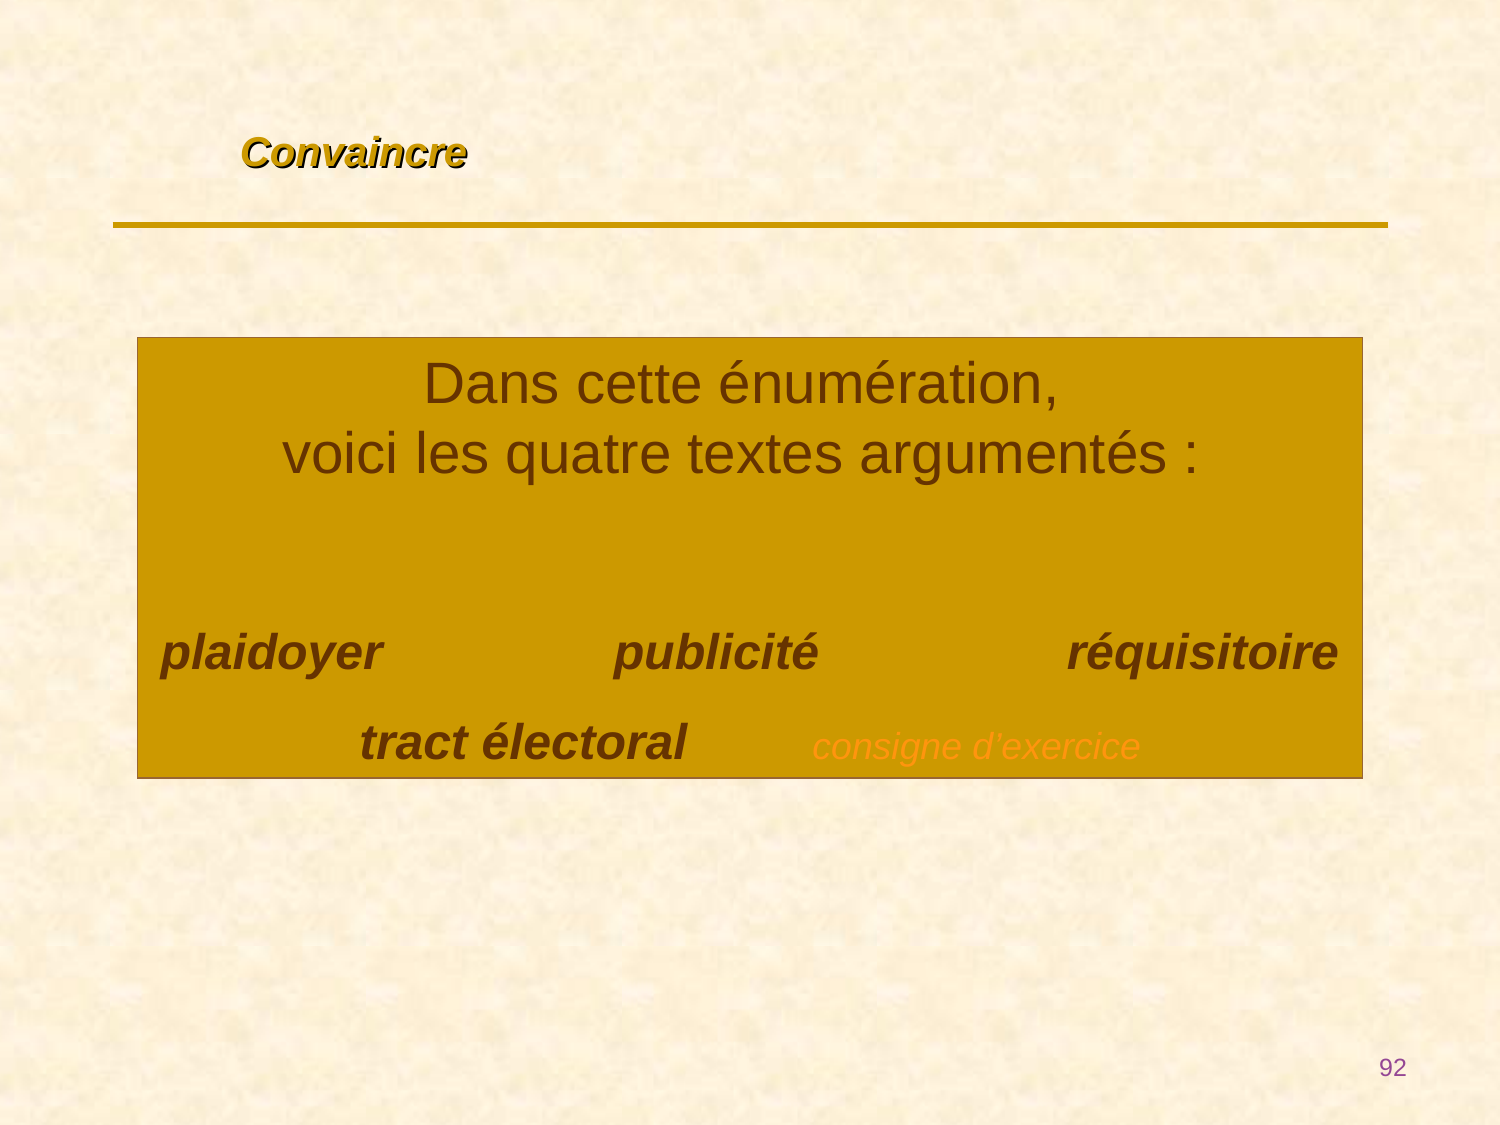

Convaincre
Dans cette énumération,
voici les quatre textes argumentés :
plaidoyer	publicité	réquisitoire tract électoral	consigne d’exercice
92